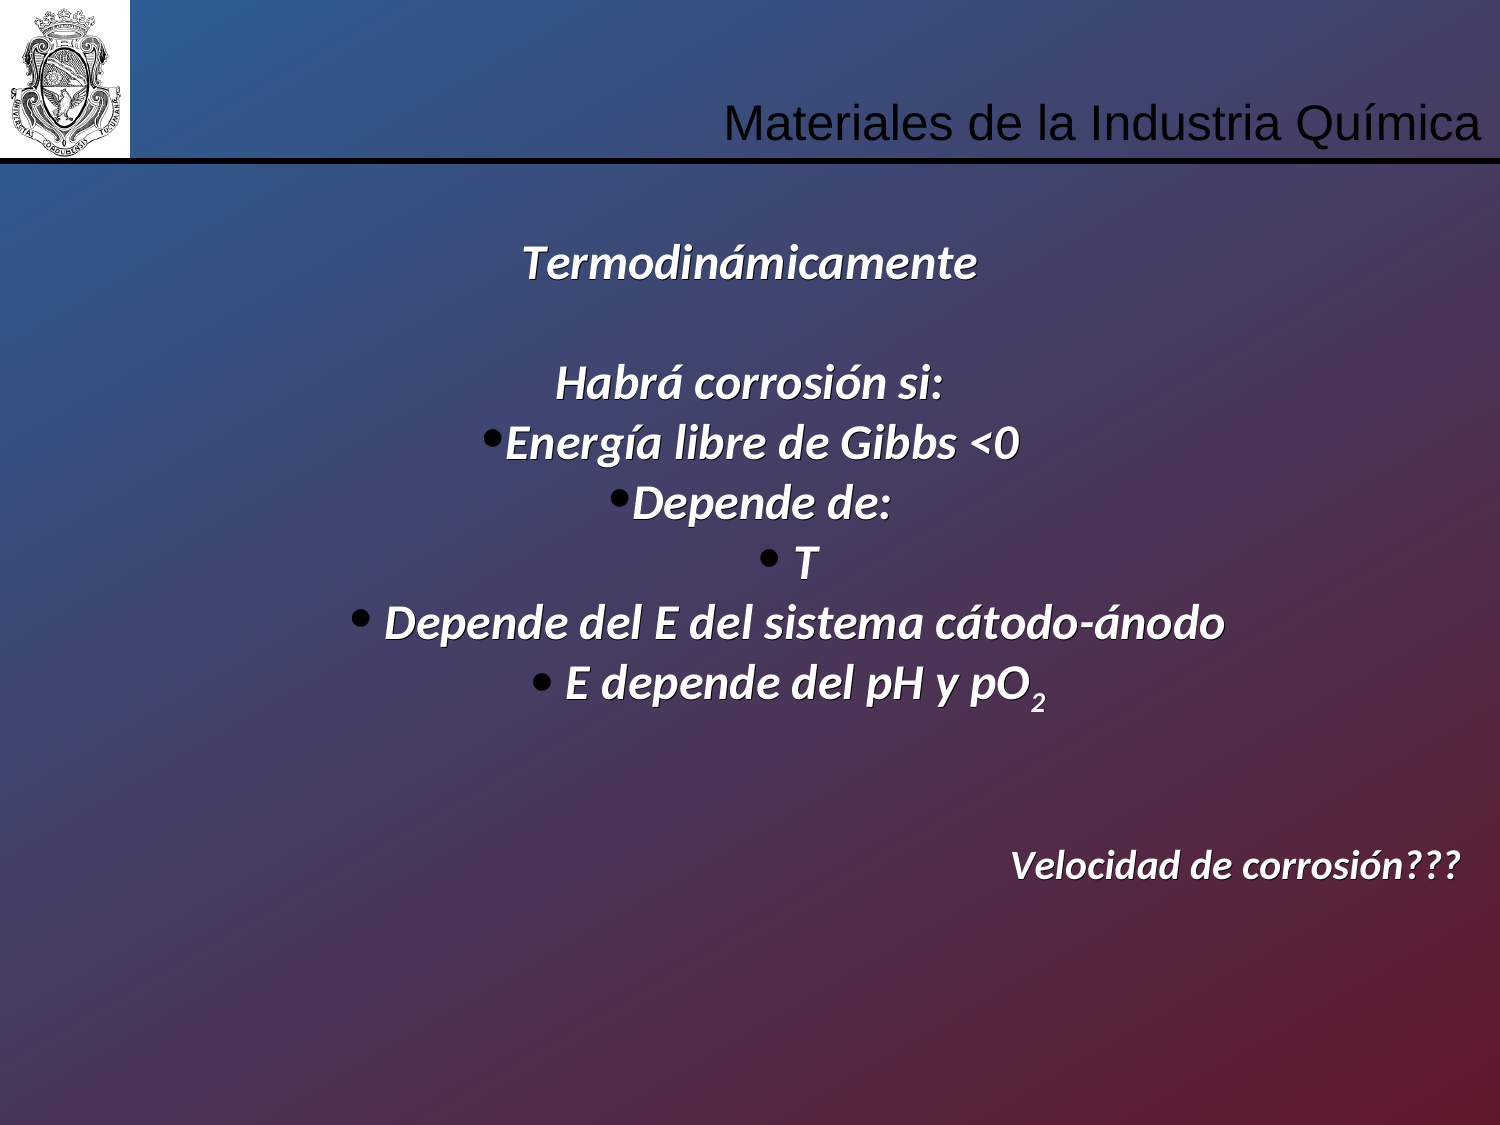

Materiales de la Industria Química
Termodinámicamente
Habrá corrosión si:
Energía libre de Gibbs <0
Depende de:
 T
 Depende del E del sistema cátodo-ánodo
 E depende del pH y pO2
Velocidad de corrosión???